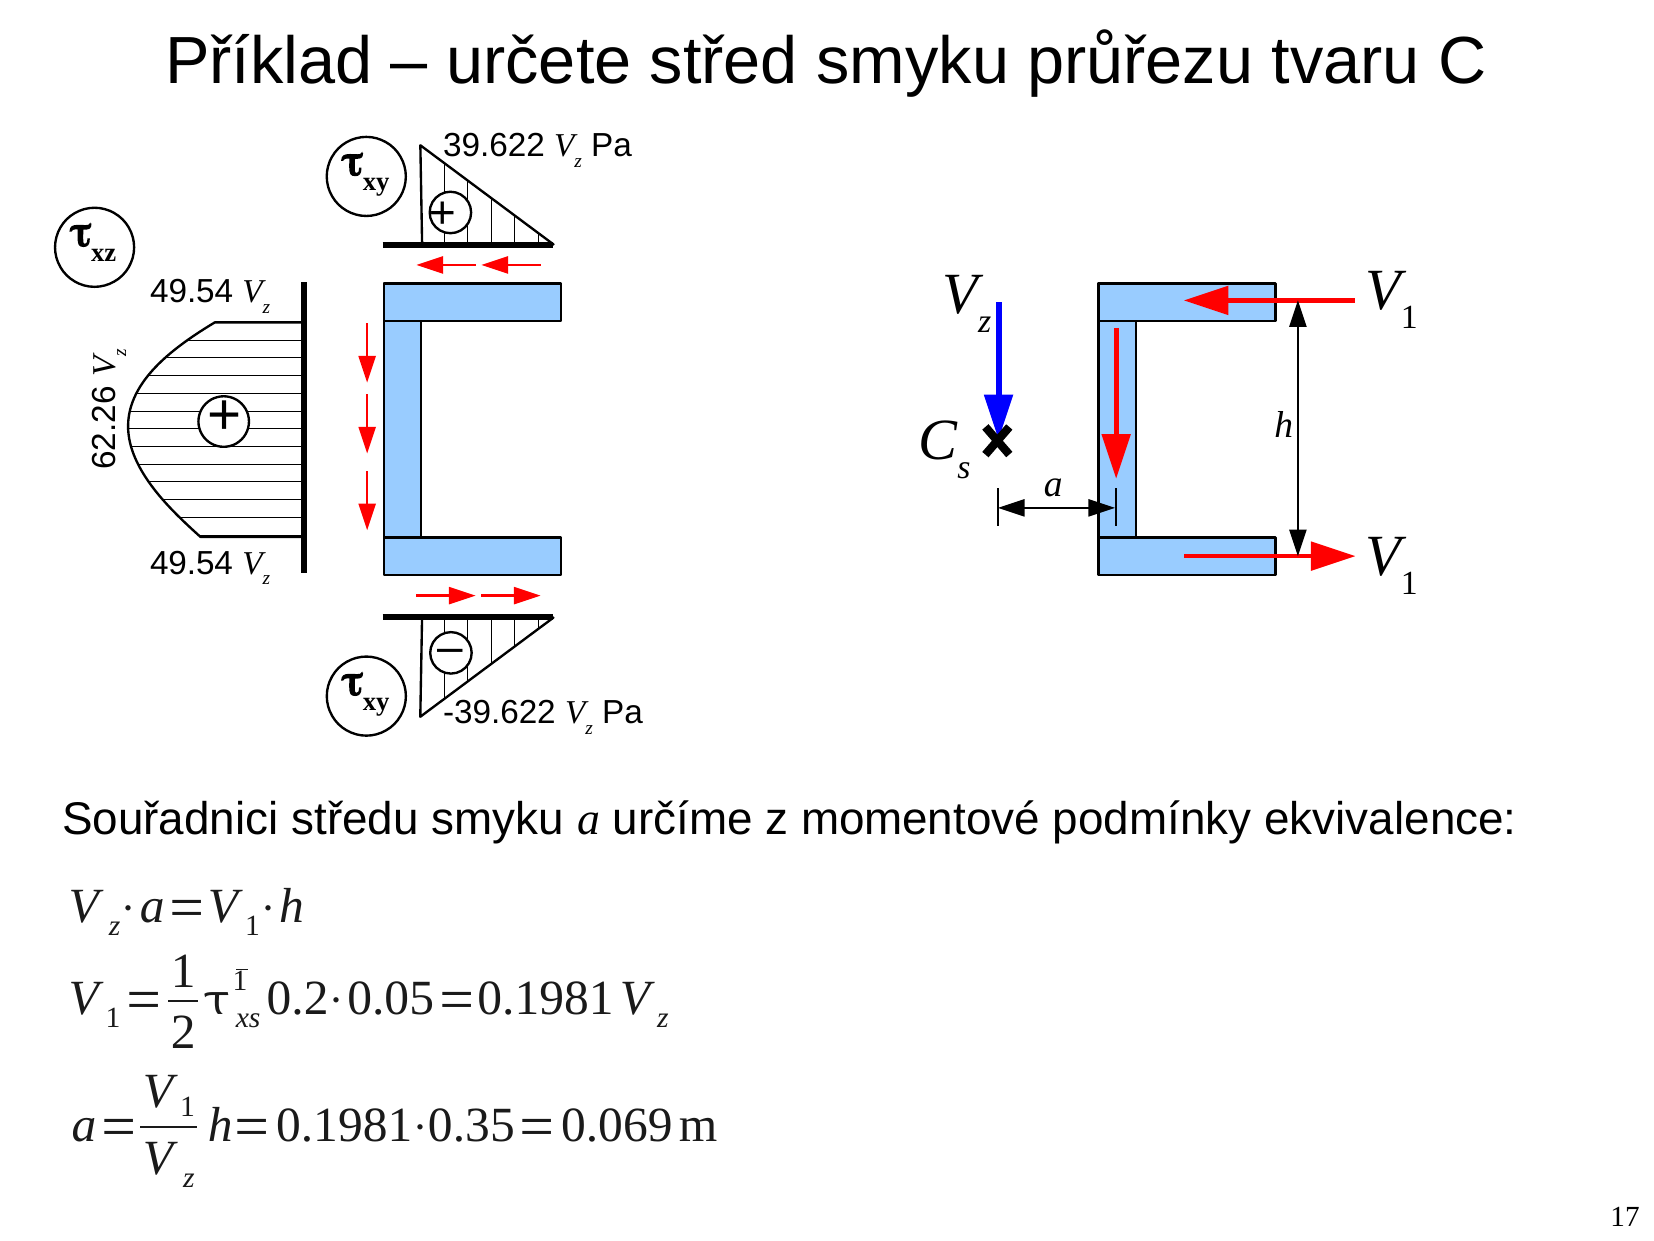

# Příklad – určete střed smyku průřezu tvaru C
39.622 Vz Pa
txy
+
txz
V1
Vz
49.54 Vz
62.26 Vz
+
h
Cs
a
V1
49.54 Vz
–
txy
-39.622 Vz Pa
Souřadnici středu smyku a určíme z momentové podmínky ekvivalence:
17